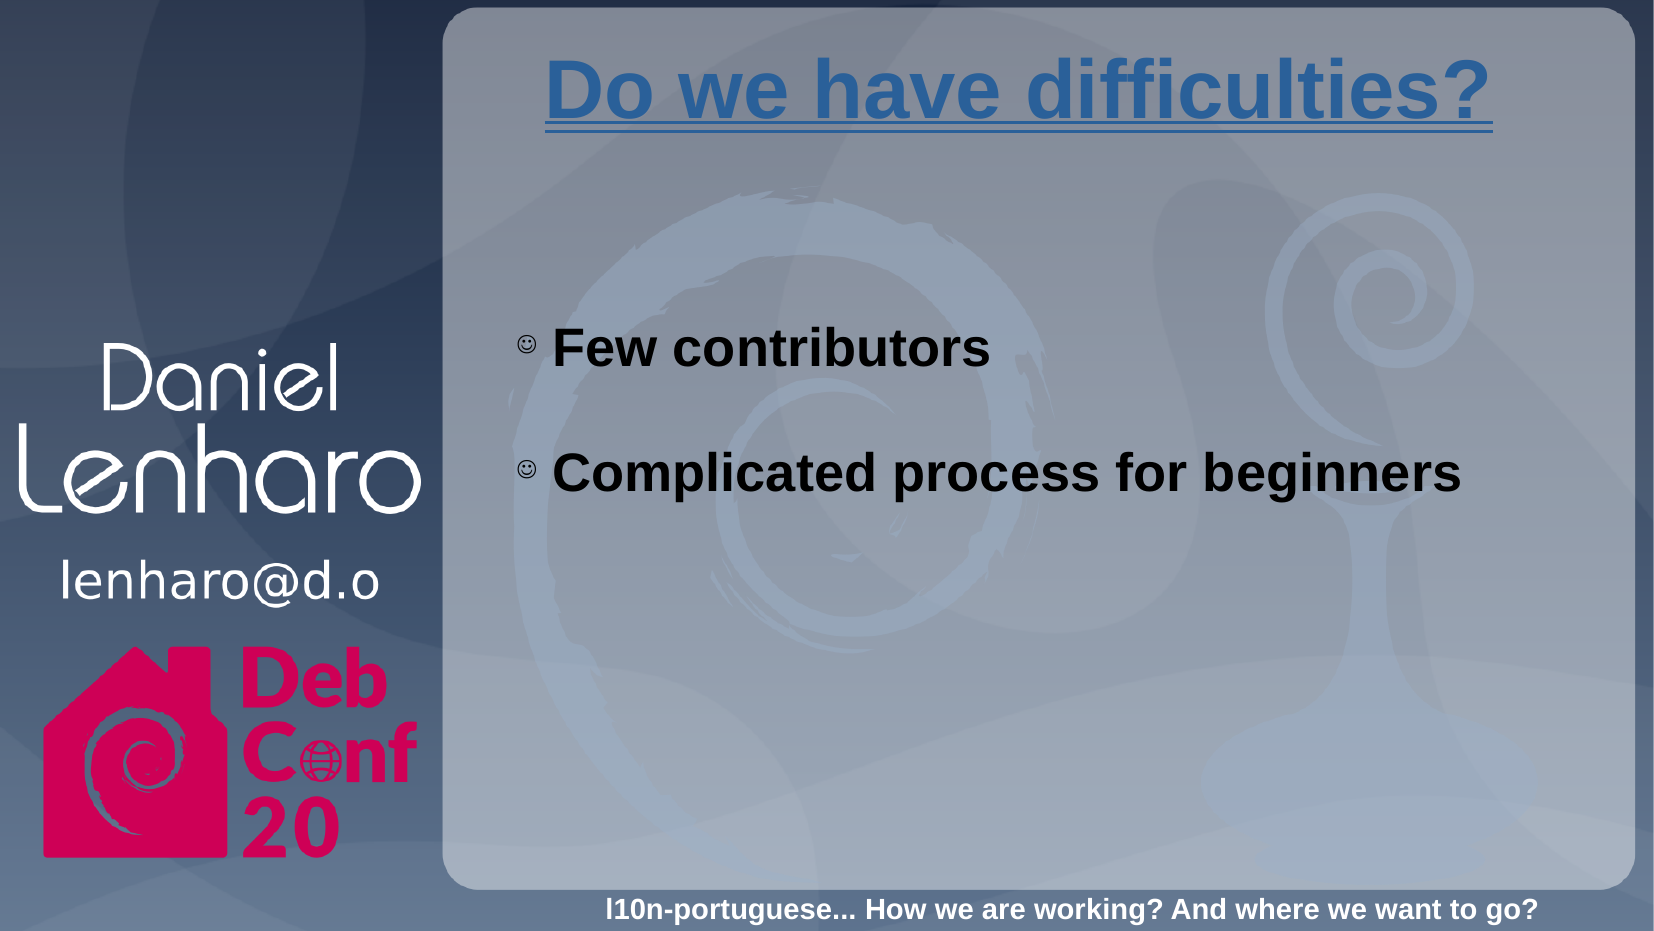

# Do we have difficulties?
Few contributors
Complicated process for beginners
l10n-portuguese... How we are working? And where we want to go?